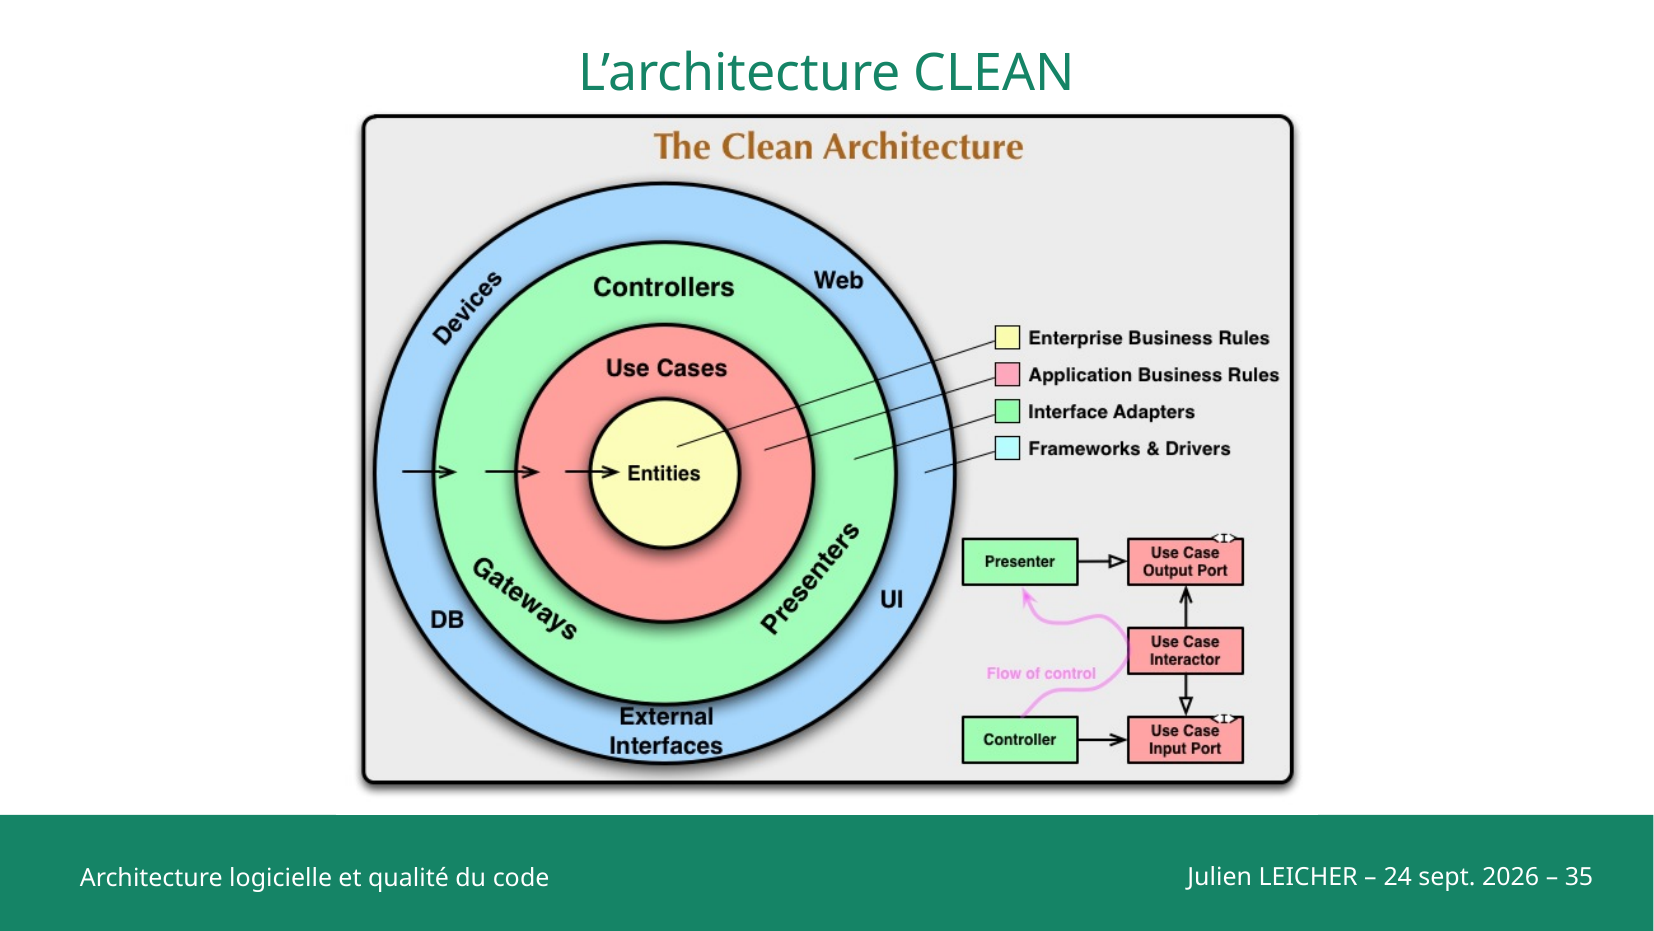

L’architecture CLEAN
Julien LEICHER – –
Architecture logicielle et qualité du code